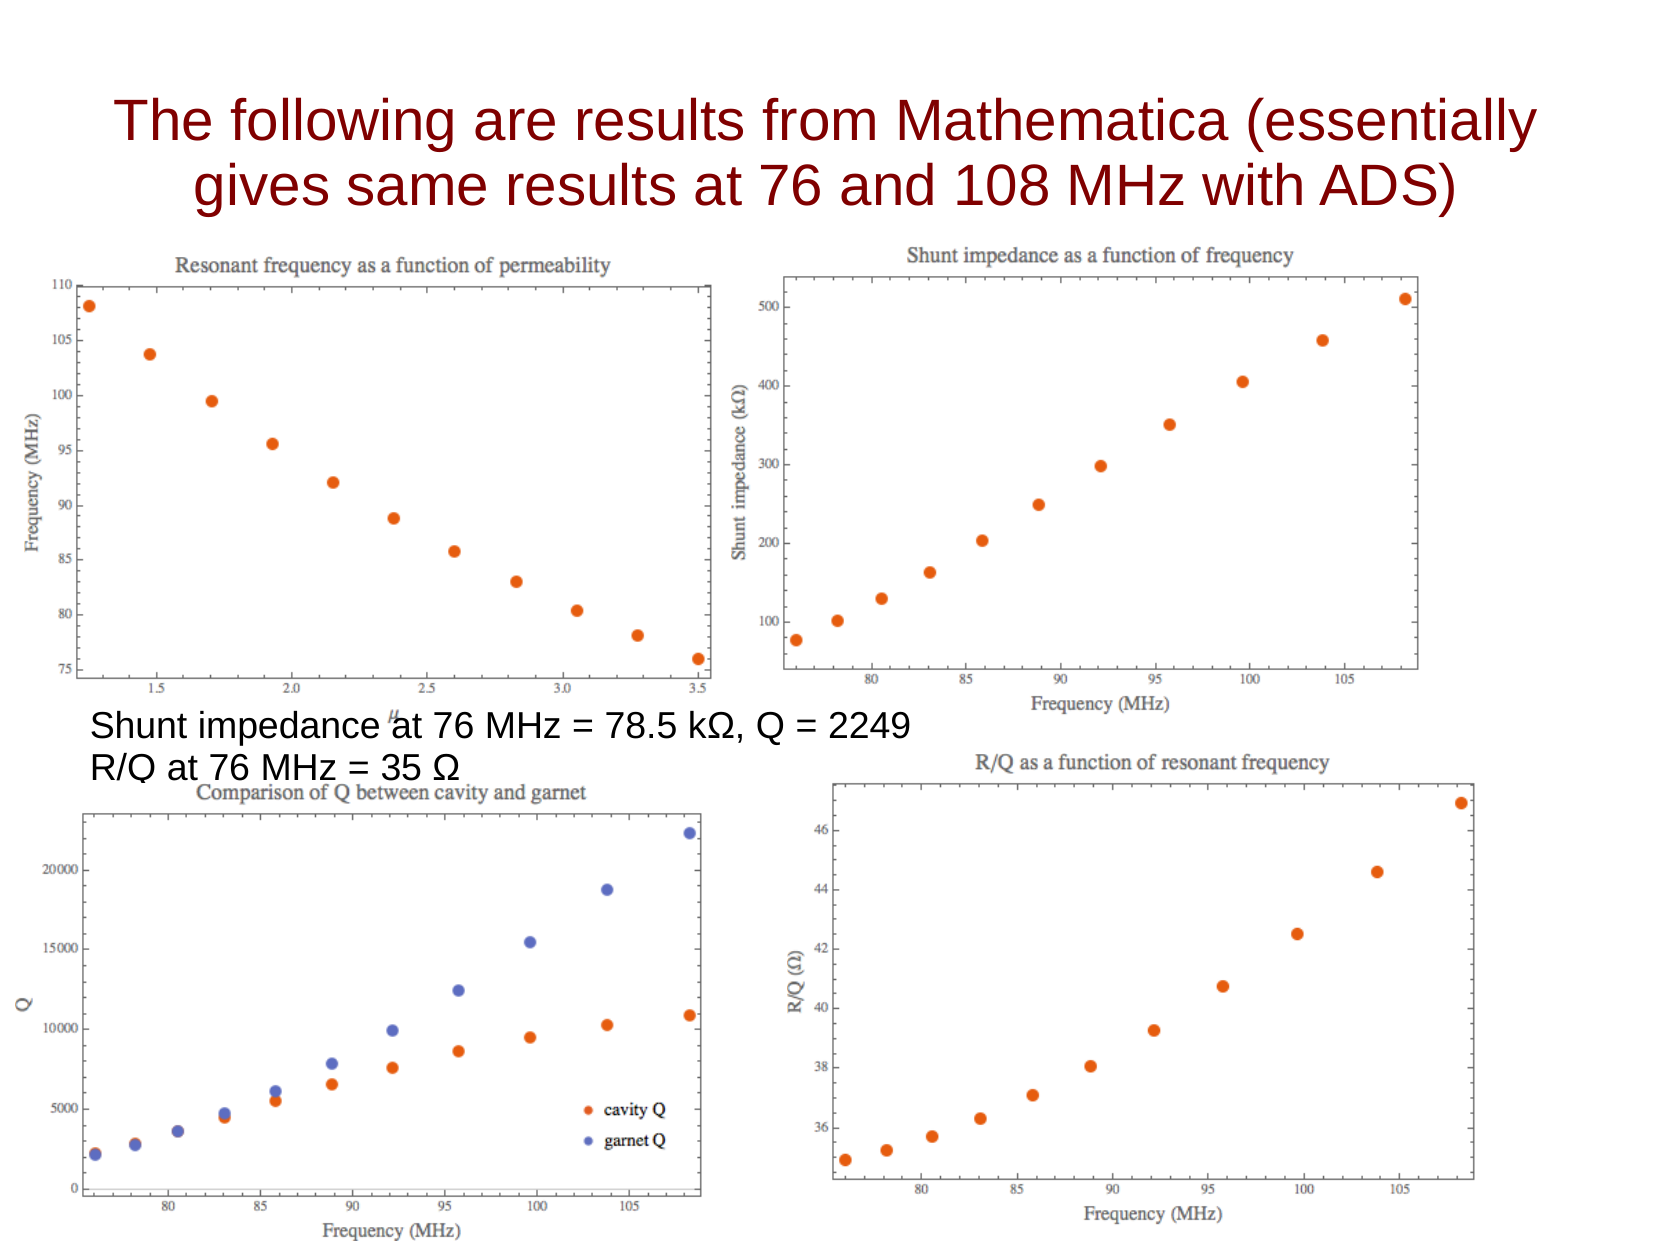

# The following are results from Mathematica (essentially gives same results at 76 and 108 MHz with ADS)
Shunt impedance at 76 MHz = 78.5 kΩ, Q = 2249
R/Q at 76 MHz = 35 Ω